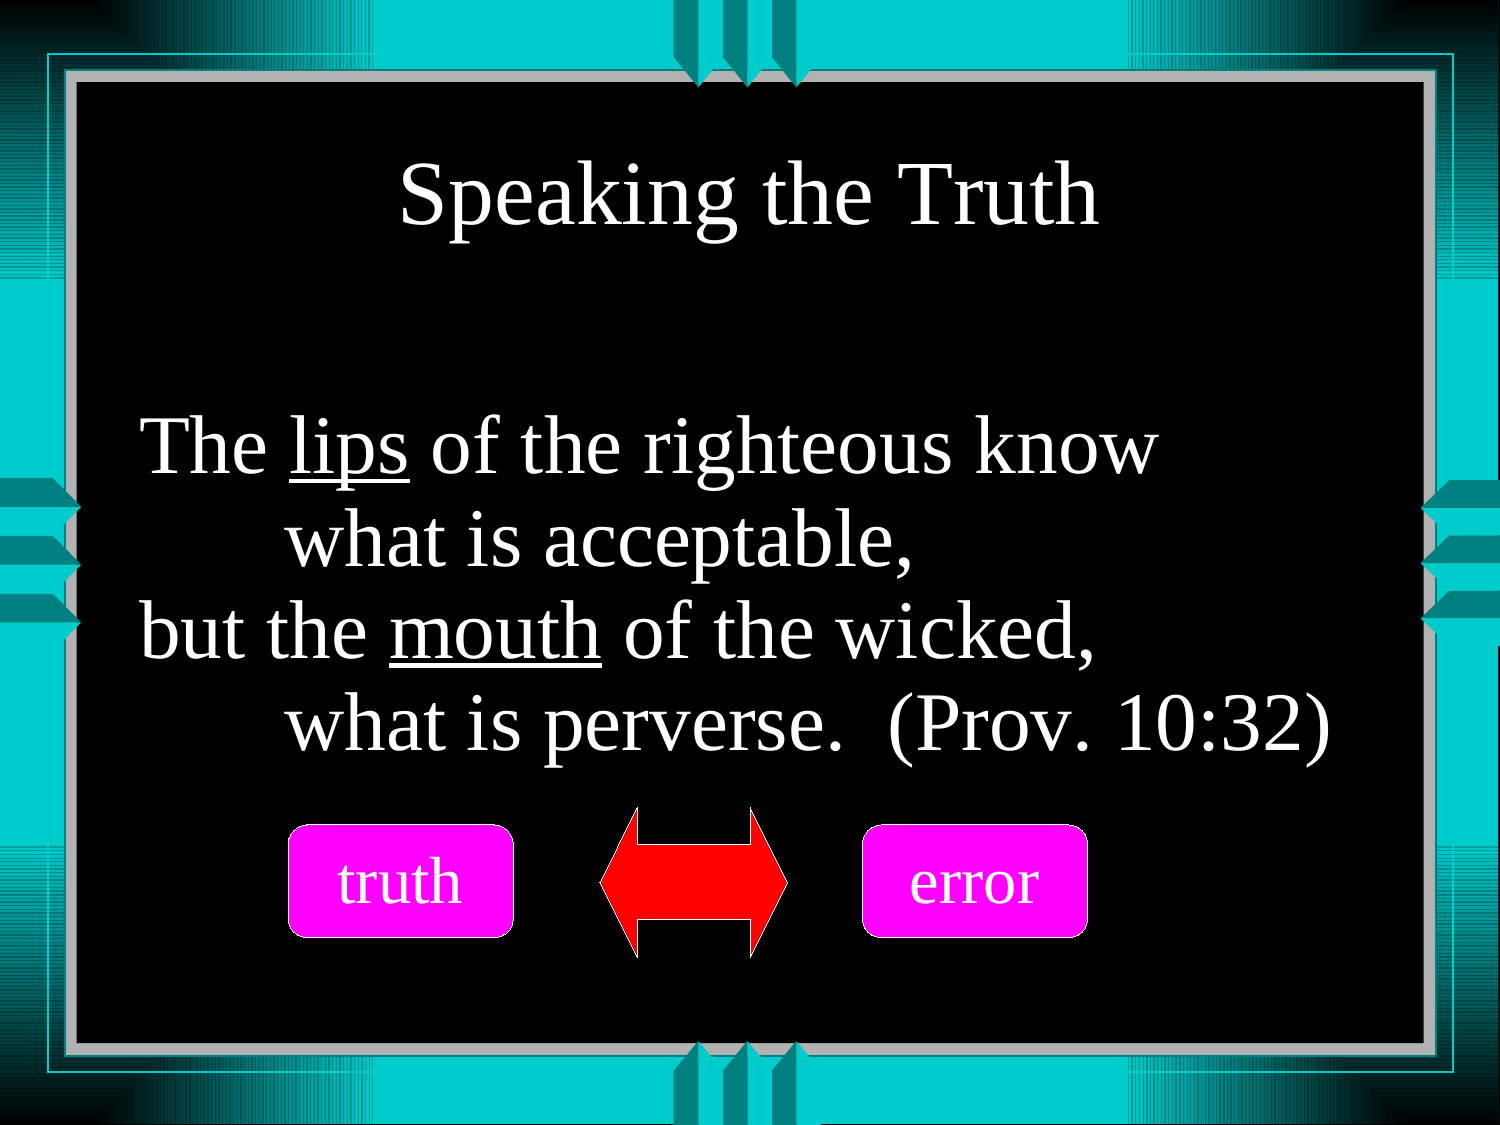

# Speaking the Truth
The lips of the righteous know
 what is acceptable,
but the mouth of the wicked,
 what is perverse. (Prov. 10:32)
truth
error